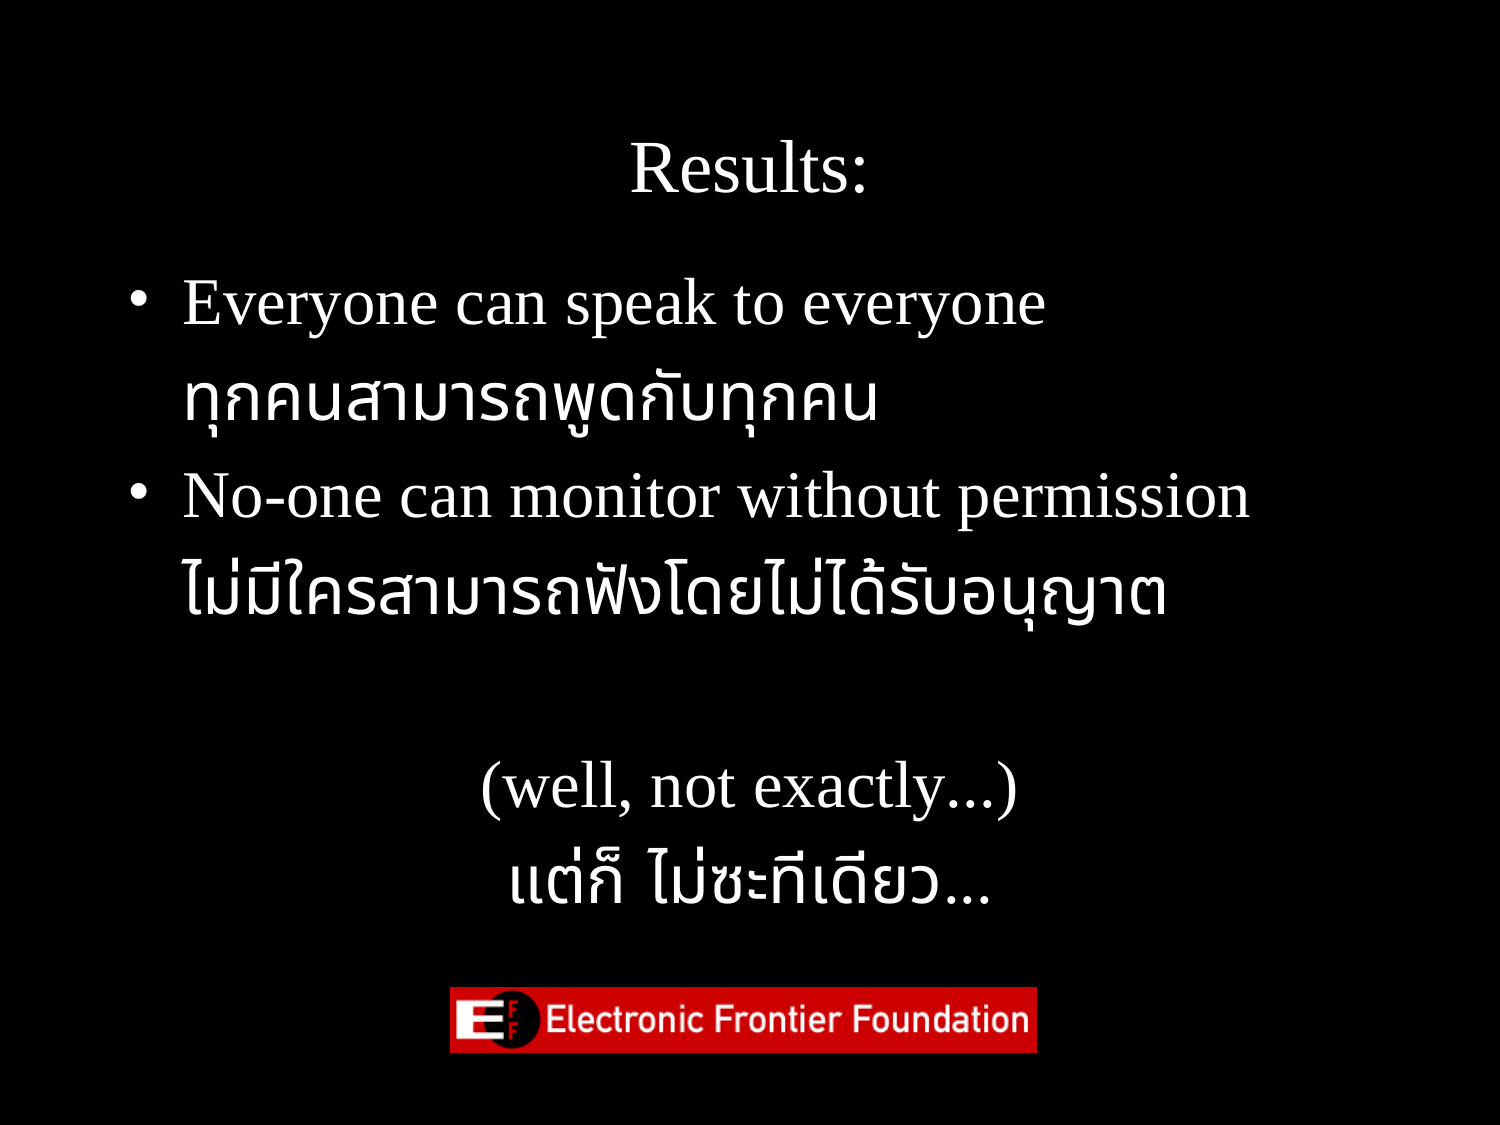

# Results:
Everyone can speak to everyone
ทุกคนสามารถพูดกับทุกคน
No-one can monitor without permission
ไม่มีใครสามารถฟังโดยไม่ได้รับอนุญาต
(well, not exactly...)
แต่ก็ ไม่ซะทีเดียว...